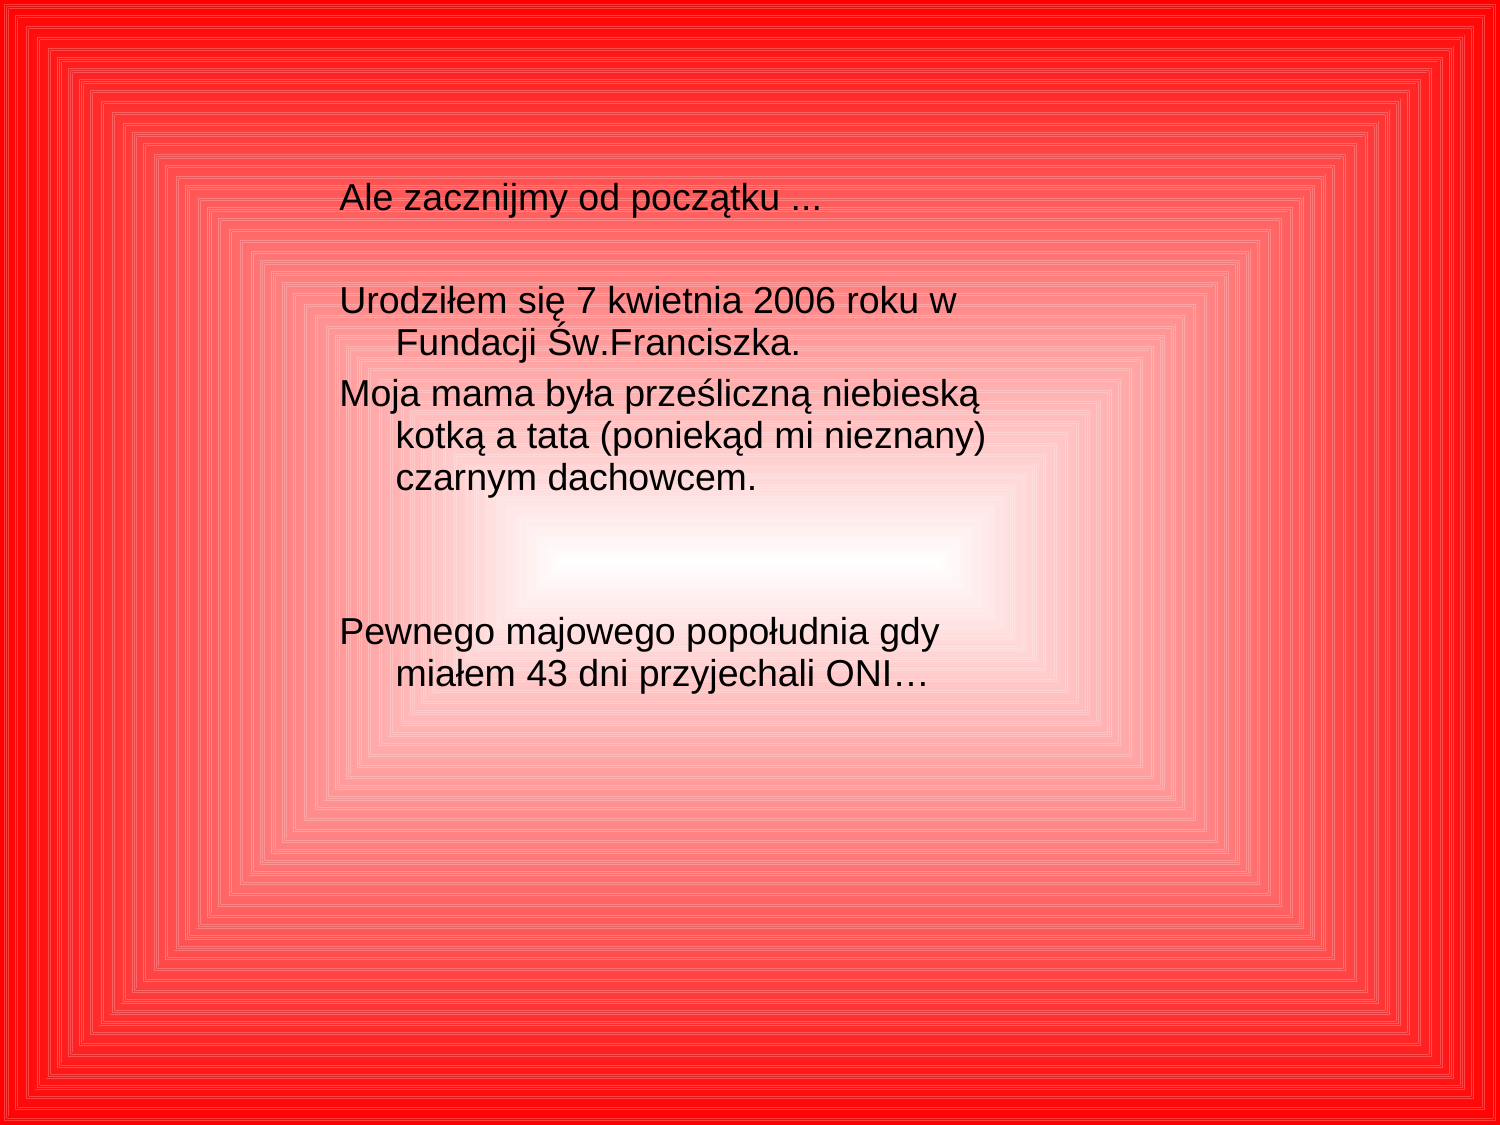

# Ale zacznijmy od początku ...
Urodziłem się 7 kwietnia 2006 roku w Fundacji Św.Franciszka.
Moja mama była prześliczną niebieską kotką a tata (poniekąd mi nieznany) czarnym dachowcem.
Pewnego majowego popołudnia gdy miałem 43 dni przyjechali ONI…